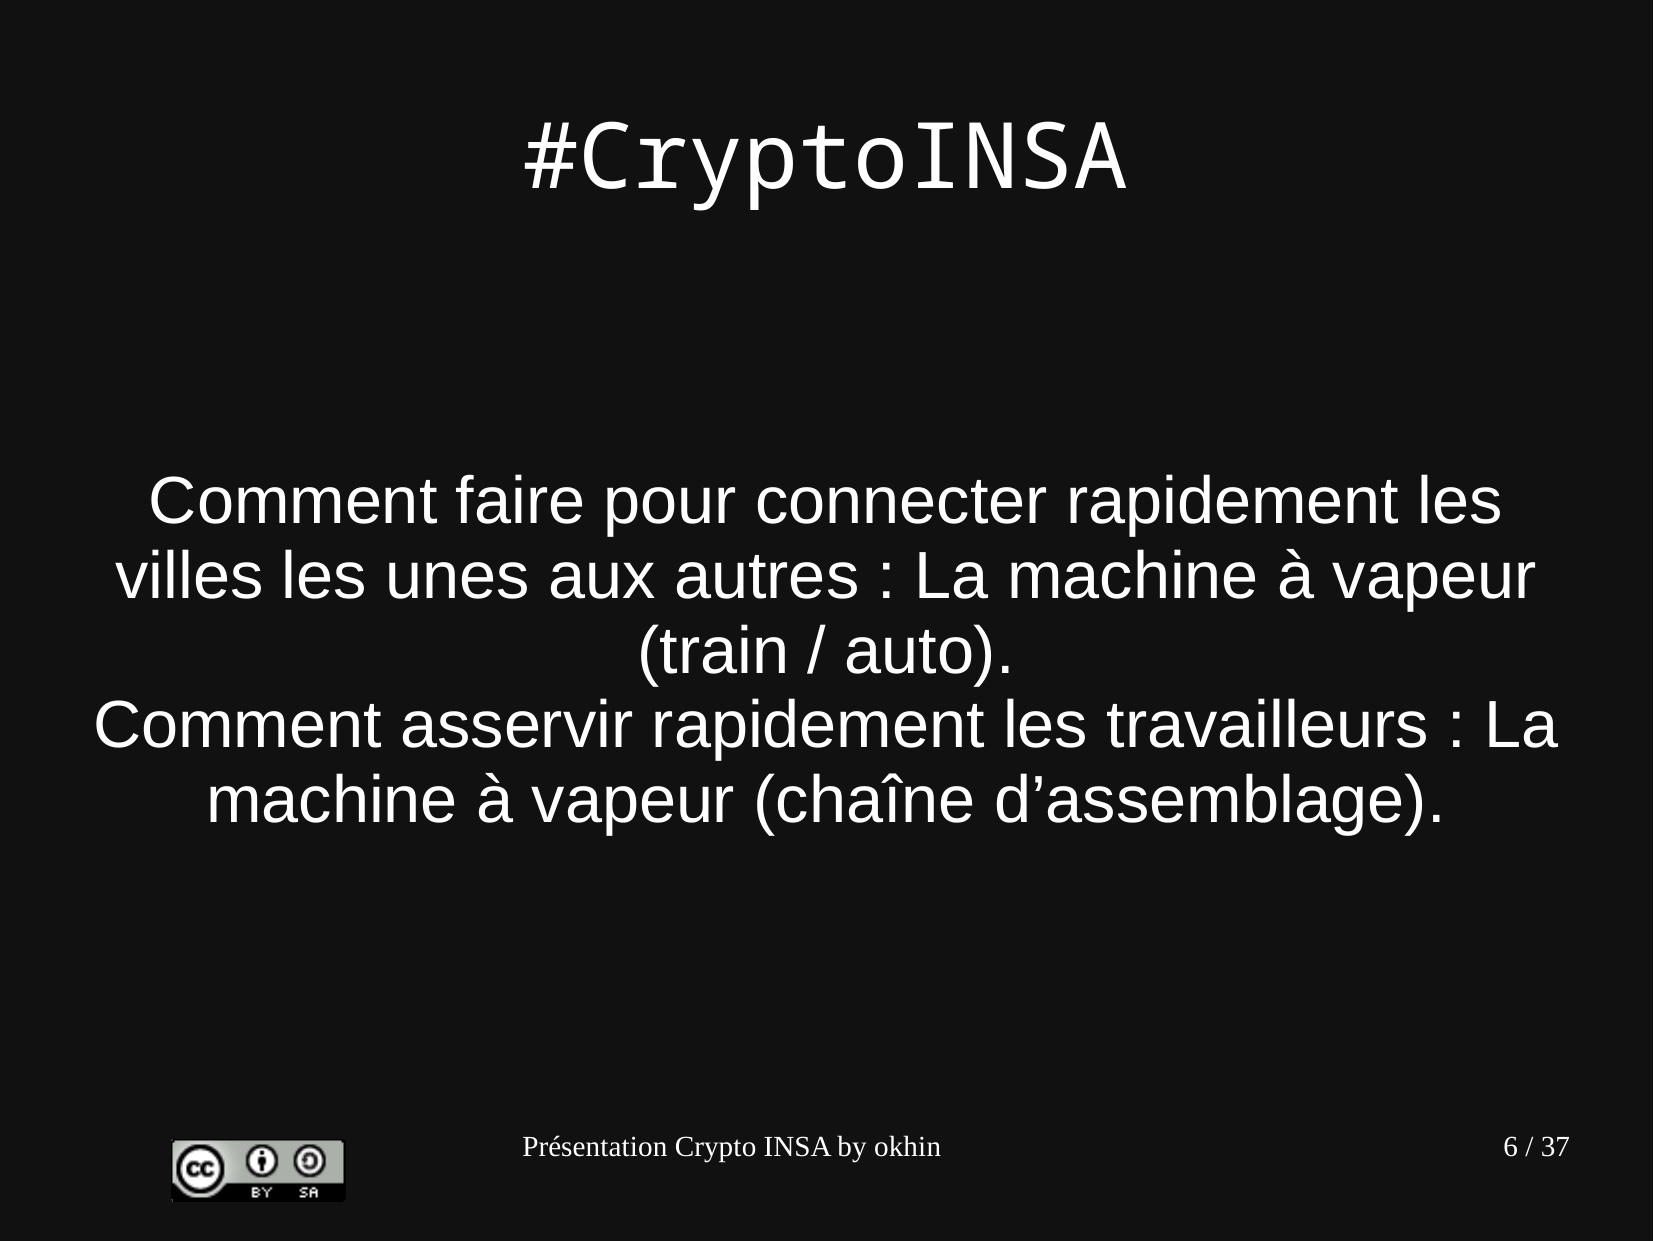

# #CryptoINSA
Comment faire pour connecter rapidement les villes les unes aux autres : La machine à vapeur (train / auto).
Comment asservir rapidement les travailleurs : La machine à vapeur (chaîne d’assemblage).
Présentation Crypto INSA by okhin
6